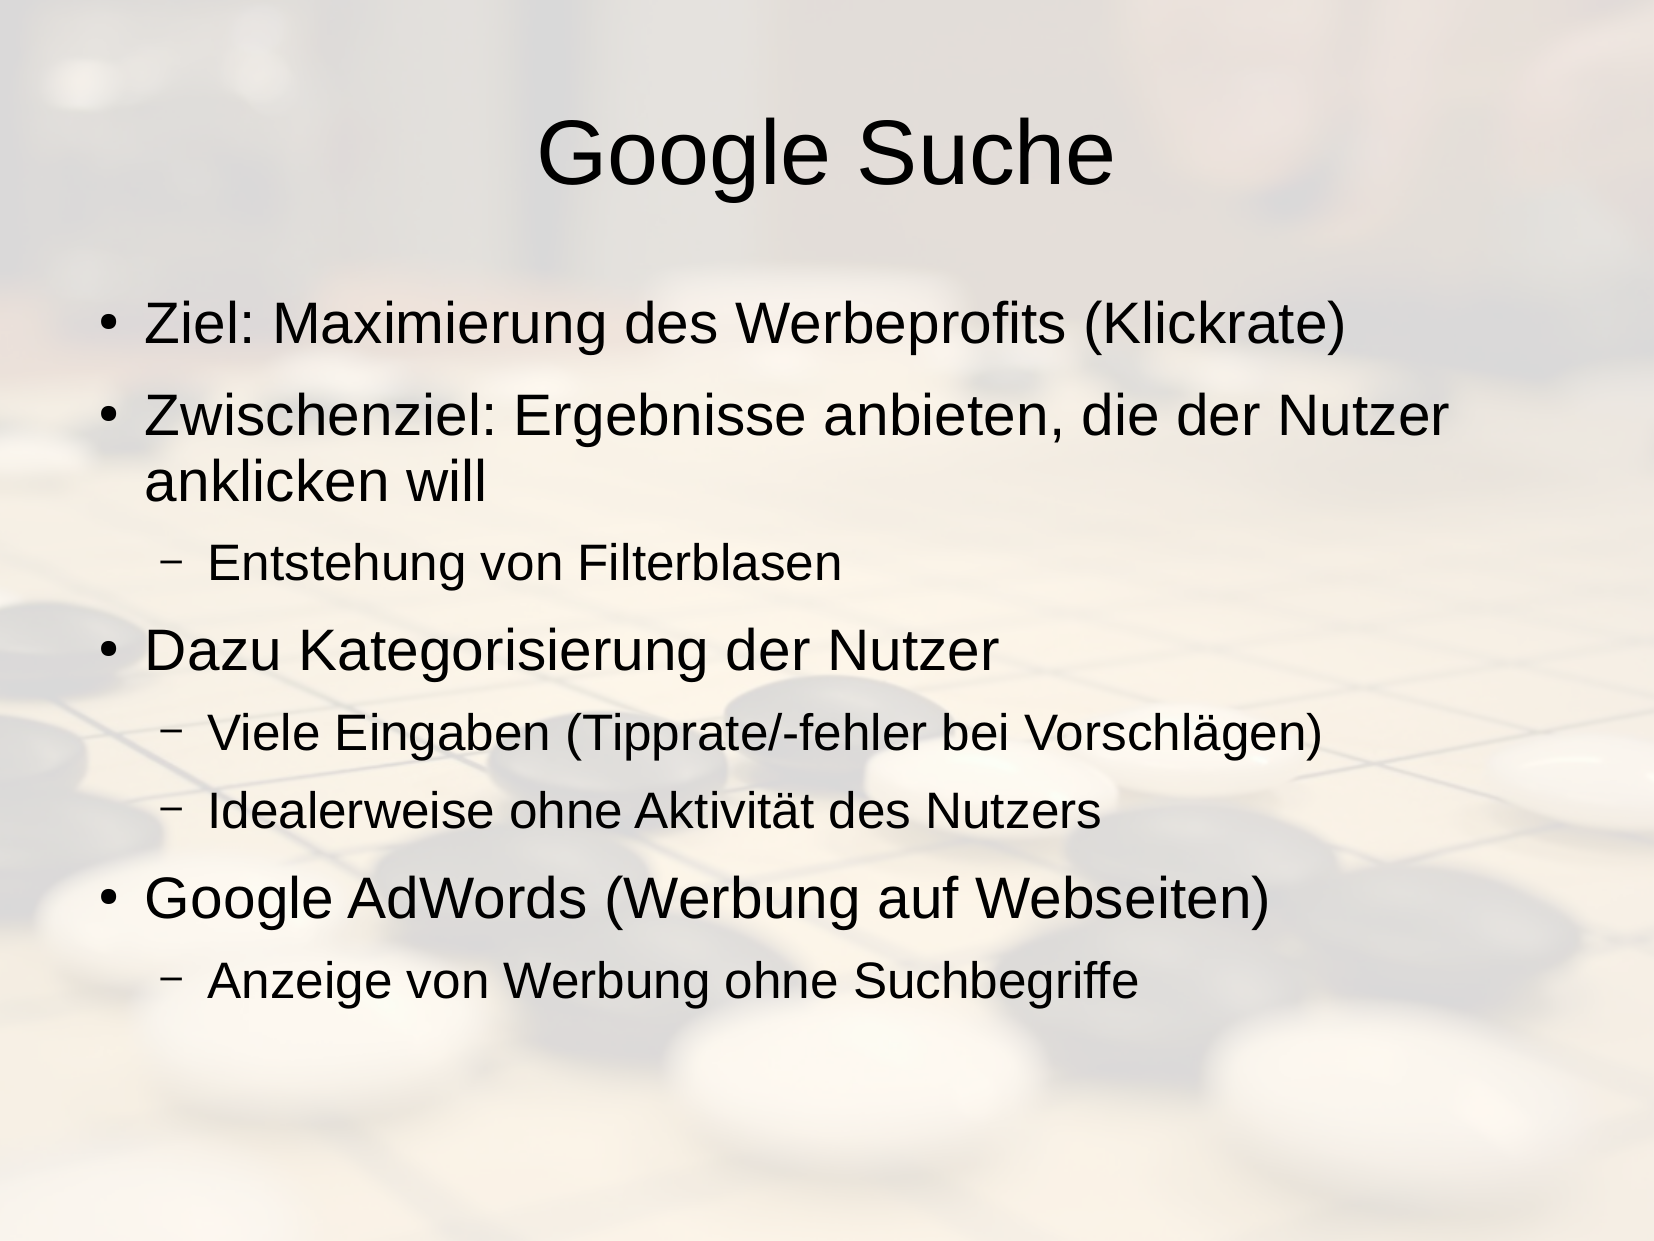

# Google Suche
Ziel: Maximierung des Werbeprofits (Klickrate)
Zwischenziel: Ergebnisse anbieten, die der Nutzer anklicken will
Entstehung von Filterblasen
Dazu Kategorisierung der Nutzer
Viele Eingaben (Tipprate/-fehler bei Vorschlägen)
Idealerweise ohne Aktivität des Nutzers
Google AdWords (Werbung auf Webseiten)
Anzeige von Werbung ohne Suchbegriffe